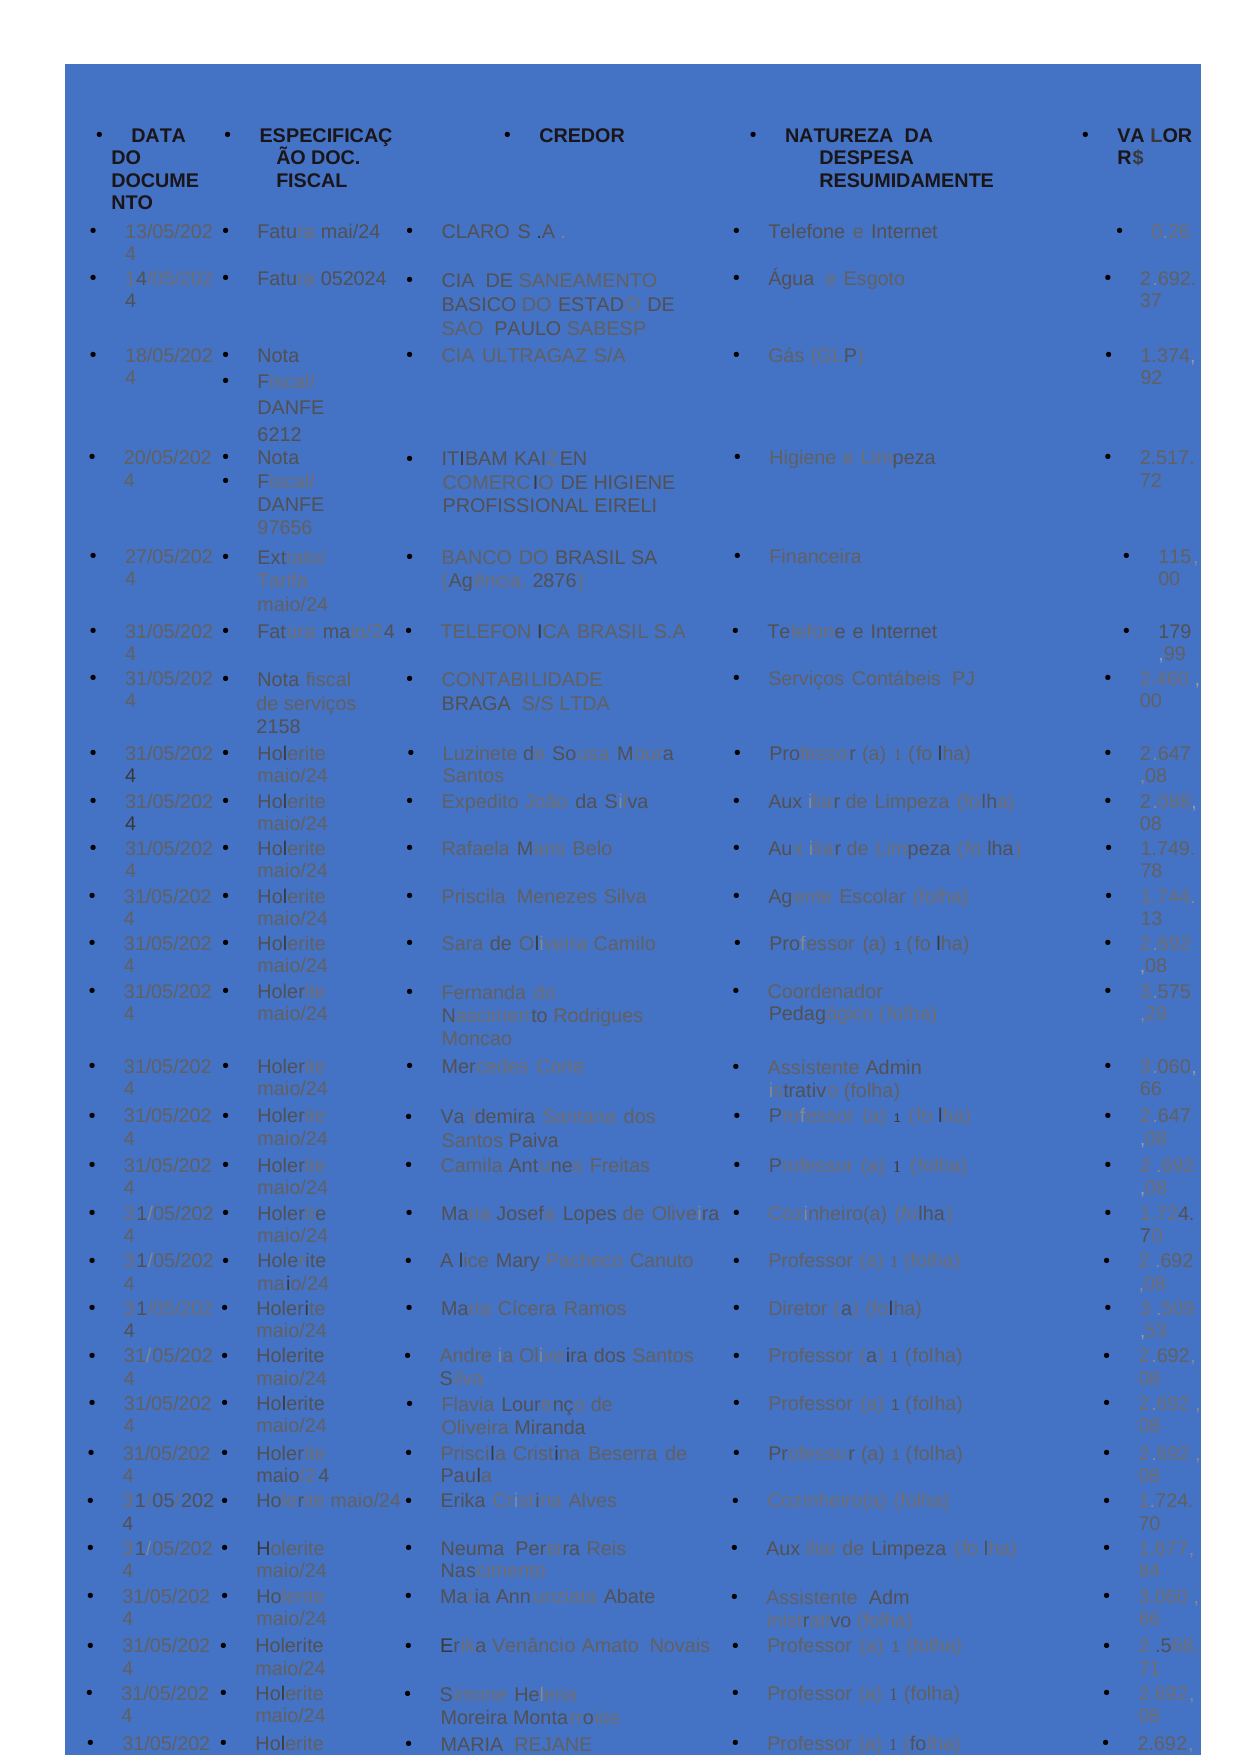

| | | | | |
| --- | --- | --- | --- | --- |
| DATA DO DOCUMENTO | ESPECIFICAÇÃO DOC. FISCAL | CREDOR | NATUREZA DA DESPESA RESUMIDAMENTE | VA LOR R$ |
| 13/05/2024 | Fatura mai/24 | CLARO S .A . | Telefone e Internet | 0.26 |
| 14/05/202 4 | Fatura 052024 | CIA DE SANEAMENTO BASICO DO ESTADO DE SAO PAULO SABESP | Água e Esgoto | 2.692.37 |
| 18/05/2024 | Nota Fiscal/ DANFE 6212 | CIA ULTRAGAZ S/A | Gás (GLP) | 1.374,92 |
| 20/05/2024 | Nota Fiscal/ DANFE 97656 | ITIBAM KAIZEN COMERCIO DE HIGIENE PROFISSIONAL EIRELI | Higiene e Limpeza | 2.517.72 |
| 27/05/2024 | Extrato/Tarifa maio/24 | BANCO DO BRASIL SA (Agência. 2876) | Financeira | 115,00 |
| 31/05/2024 | Fatura maio/24 | TELEFON ICA BRASIL S.A | Telefone e Internet | 179 ,99 |
| 31/05/2024 | Nota fiscal de serviços 2158 | CONTABILIDADE BRAGA S/S LTDA | Serviços Contábeis PJ | 2.460 ,00 |
| 31/05/202 4 | Holerite maio/24 | Luzinete de Sousa Moura Santos | Professor (a) 1 (fo lha) | 2.647 ,08 |
| 31/05/202 4 | Holerite maio/24 | Expedito João da Silva | Aux iliar de Limpeza (folha) | 2.088,08 |
| 31/05/2024 | Holerite maio/24 | Rafaela Maris Belo | Aux iliar de Limpeza (fo lha) | 1.749.78 |
| 31/05/2024 | Holerite maio/24 | Priscila Menezes Silva | Agente Escolar (folha) | 1.744.13 |
| 31/05/2024 | Holerite maio/24 | Sara de Oliveira Camilo | Professor (a) 1 (fo lha) | 2.692 ,08 |
| 31/05/2024 | Holerite maio/24 | Fernanda do Nascimento Rodrigues Moncao | Coordenador Pedagógico (folha) | 3.575 ,29 |
| 31/05/2024 | Holerite maio/24 | Mercedes Corte | Assistente Admin istrativo (folha) | 3.060,66 |
| 31/05/2024 | Holerite maio/24 | Va ldemira Santana dos Santos Paiva | Professor (a) 1 (fo lha) | 2.647 ,08 |
| 31/05/2024 | Holerite maio/24 | Camila Antunes Freitas | Professor (a) 1 (folha) | 2 .692 ,08 |
| 31/05/2024 | Holerite maio/24 | Maria Josefa Lopes de Oliveira | Cozinheiro(a) (folha) | 1.724.70 |
| 31/05/2024 | Holerite maio/24 | A lice Mary Pacheco Canuto | Professor (a) 1 (folha) | 2 .692 ,08 |
| 31/05/202 4 | Holerite maio/24 | Maria Cícera Ramos | Diretor (a) (folha) | 3 .509 ,53 |
| 31/05/2024 | Holerite maio/24 | Andre ia Oliveira dos Santos Silva | Professor (a) 1 (folha) | 2.692,08 |
| 31/05/2024 | Holerite maio/24 | Flavia Lourenço de Oliveira Miranda | Professor (a) 1 (folha) | 2.692 ,08 |
| 31/05/2024 | Holerite maio/24 | Priscila Cristina Beserra de Paula | Professor (a) 1 (folha) | 2.692 ,08 |
| 31/05/2024 | Holerite maio/24 | Erika Cristina Alves | Cozinheiro(a) (folha) | 1.724.70 |
| 31/05/2024 | Holerite maio/24 | Neuma Pereira Reis Nascimento | Aux iliar de Limpeza (fo lha) | 1.677,84 |
| 31/05/2024 | Holerite maio/24 | Maria Annunziata Abate | Assistente Adm inistrativo (folha) | 3.060 ,66 |
| 31/05/2024 | Holerite maio/24 | Erika Venâncio Amato Novais | Professor (a) 1 (folha) | 2 .568,71 |
| 31/05/2024 | Holerite maio/24 | Simone Helena Moreira Montarroios | Professor (a) 1 (folha) | 2.692,08 |
| 31/05/2024 | Holerite maio/24 | MARIA REJANE CLAUDIO DE OLIVEIRA | Professor (a) 1 (folha) | 2.692,08 |
| 31/05/2024 | Fatura 052024 | R. T. COMERCIO DE MATERIAIS DE ESCRITORIO EIRELI | Locação de Impressoras PJ | 331,08 |
| 31/05/2024 | Boleto maio/24 | SINDBENEFICENTE | Contribuição Sindical | 180,00 |
RELAÇÃO DAS DESPESAS
0:5,.. 11 no